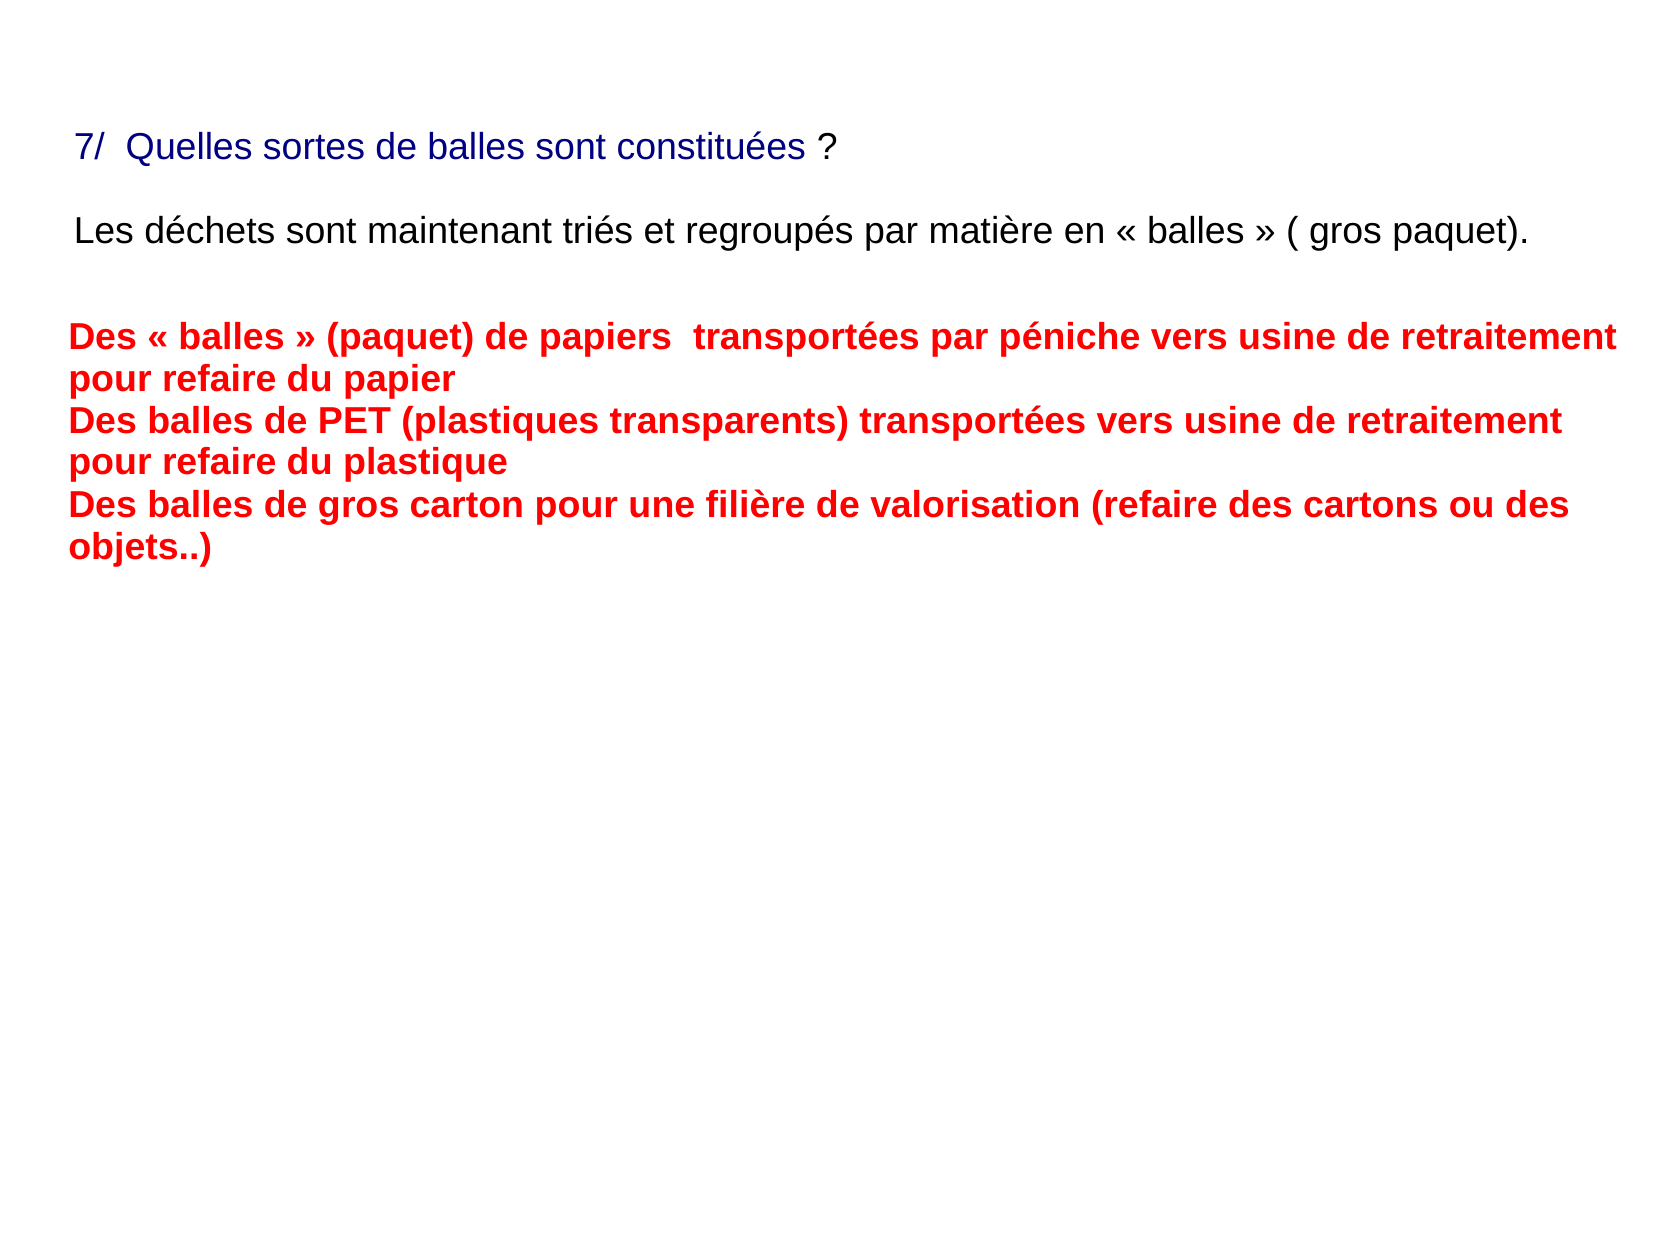

7/ Quelles sortes de balles sont constituées ?
Les déchets sont maintenant triés et regroupés par matière en « balles » ( gros paquet).
Des « balles » (paquet) de papiers transportées par péniche vers usine de retraitement pour refaire du papier
Des balles de PET (plastiques transparents) transportées vers usine de retraitement pour refaire du plastique
Des balles de gros carton pour une filière de valorisation (refaire des cartons ou des objets..)